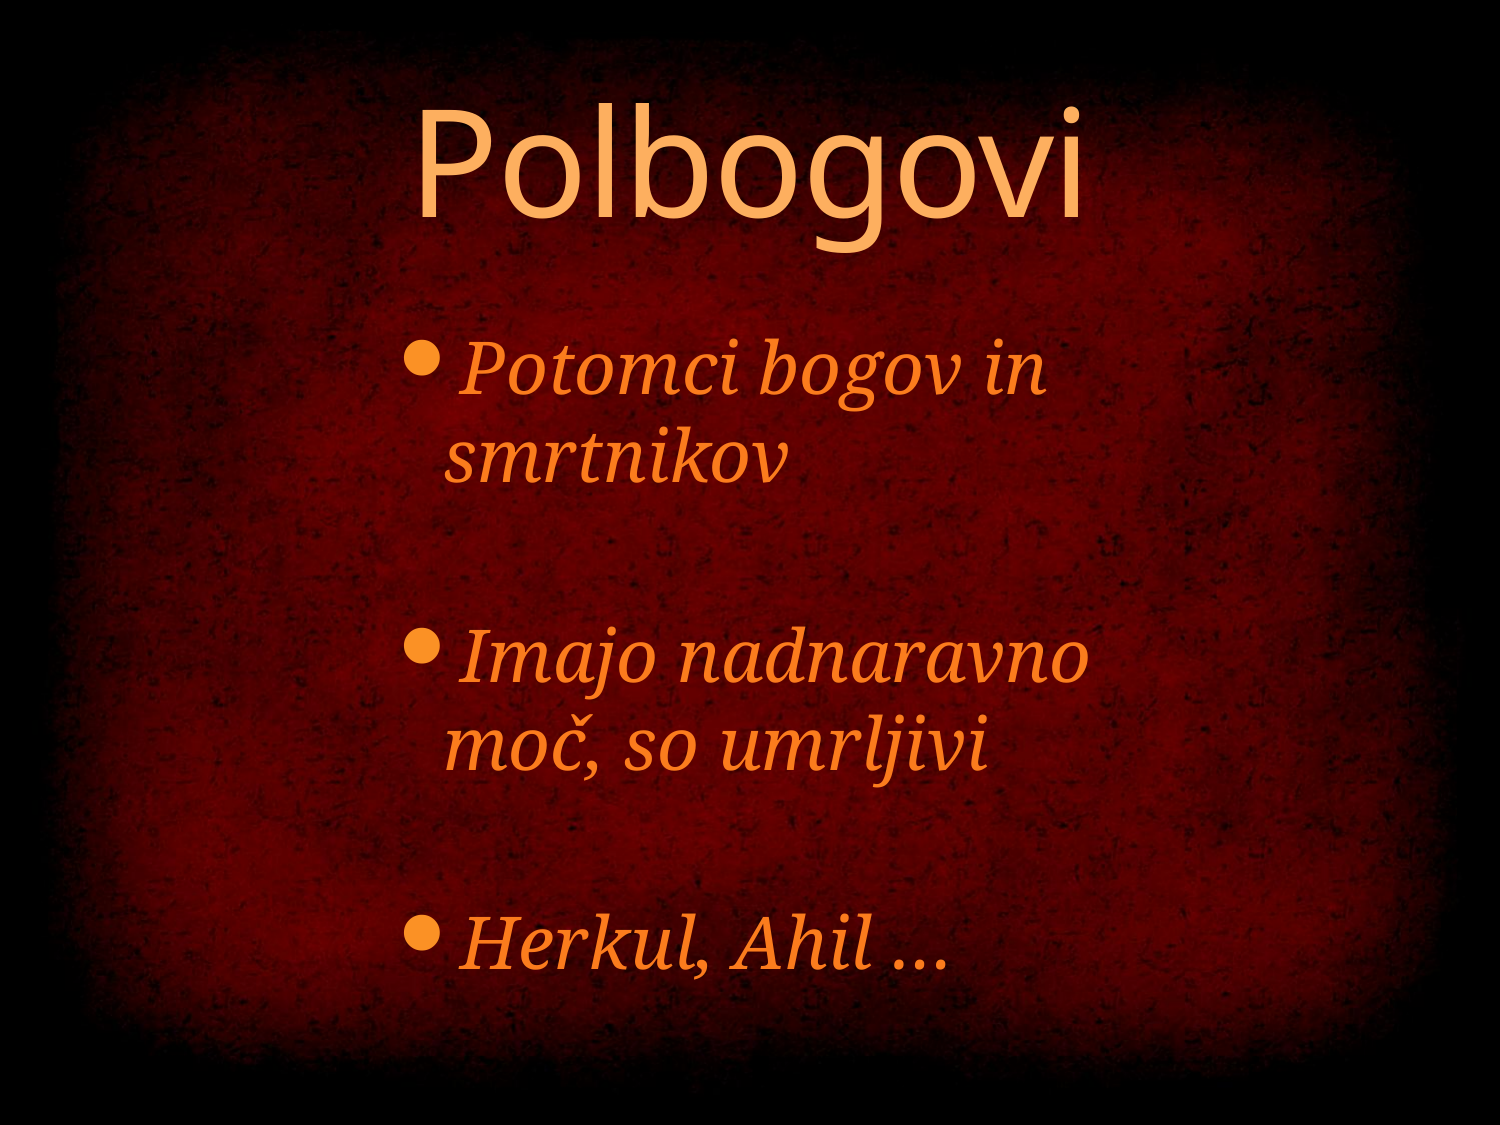

Polbogovi
# Potomci bogov in smrtnikov
Imajo nadnaravno moč, so umrljivi
Herkul, Ahil …